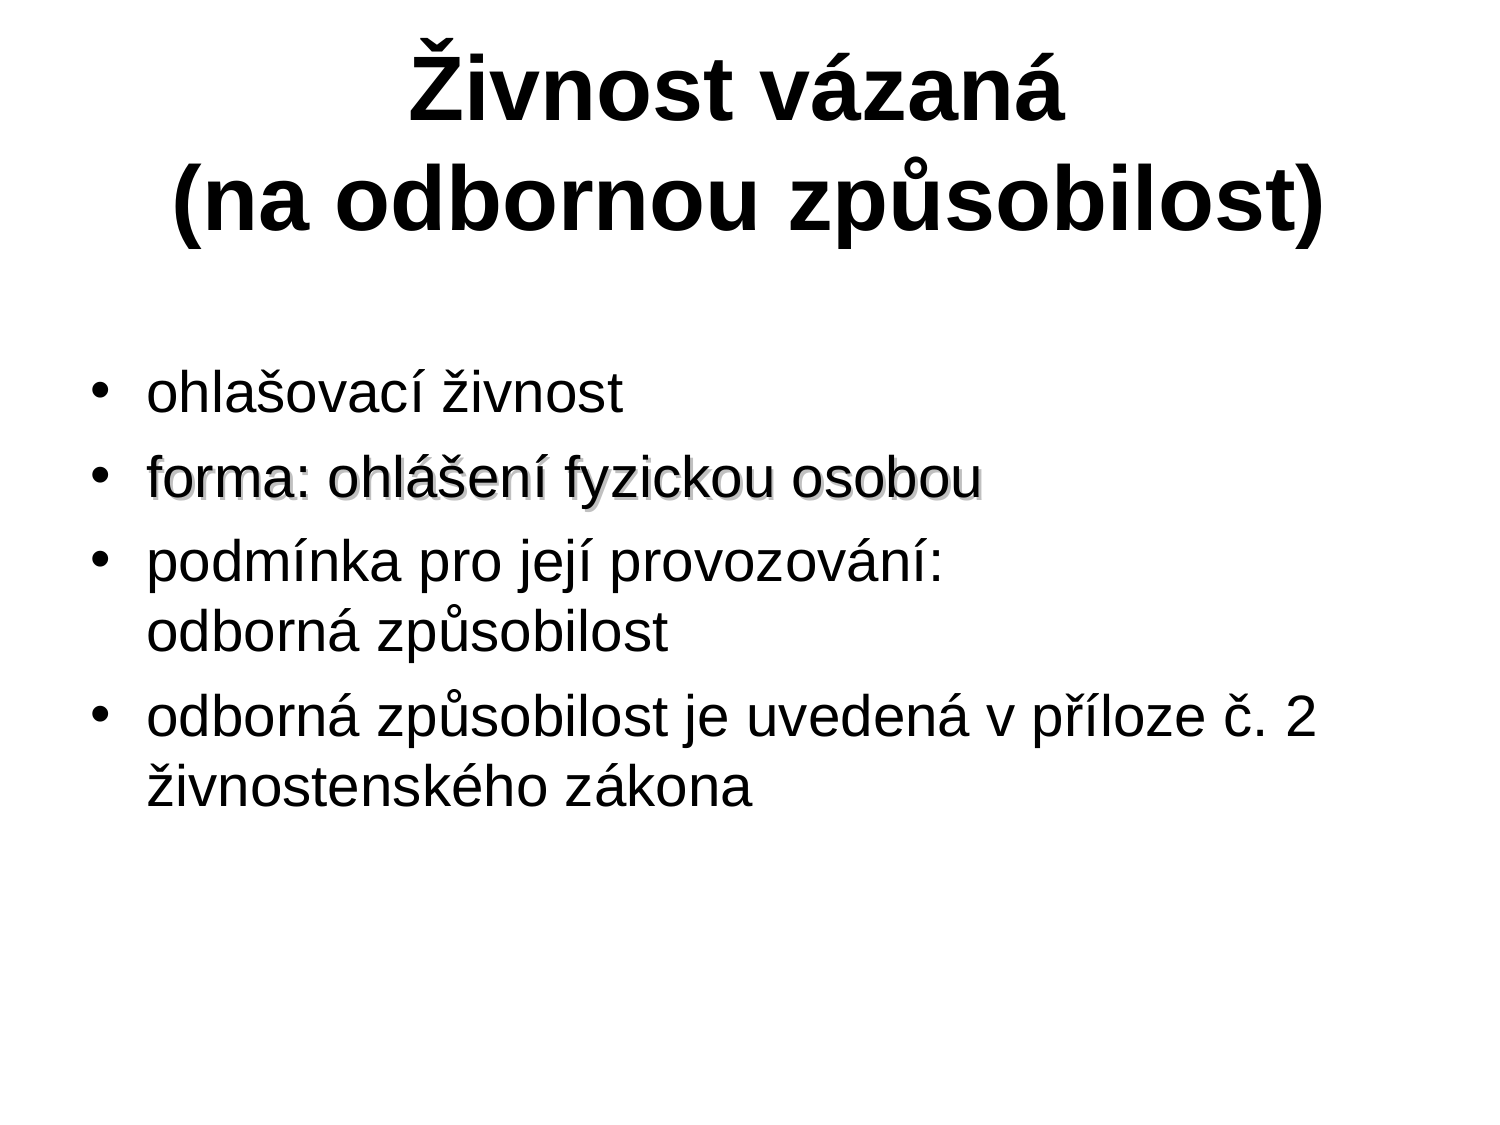

# Živnost vázaná (na odbornou způsobilost)
ohlašovací živnost
forma: ohlášení fyzickou osobou
podmínka pro její provozování:
odborná způsobilost
odborná způsobilost je uvedená v příloze č. 2 živnostenského zákona